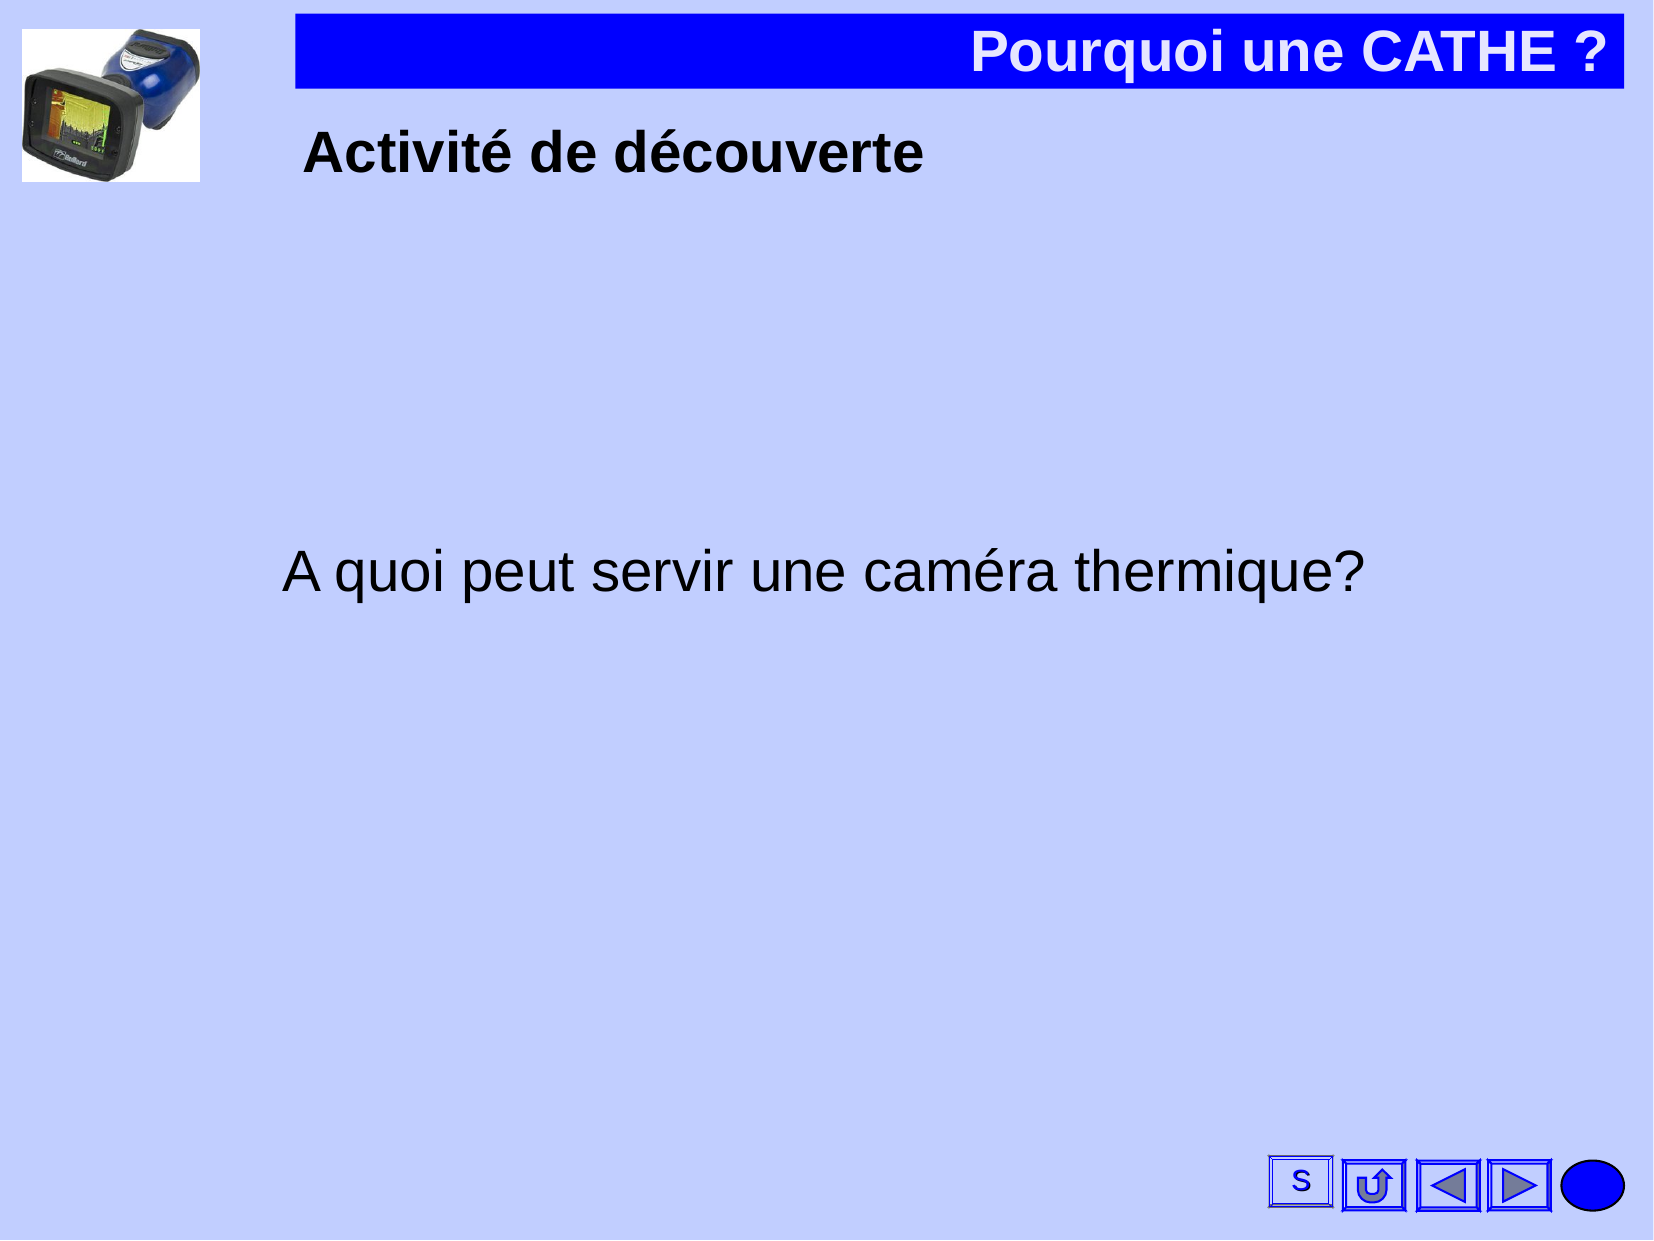

Pourquoi une CATHE ?
Activité de découverte
# A quoi peut servir une caméra thermique?